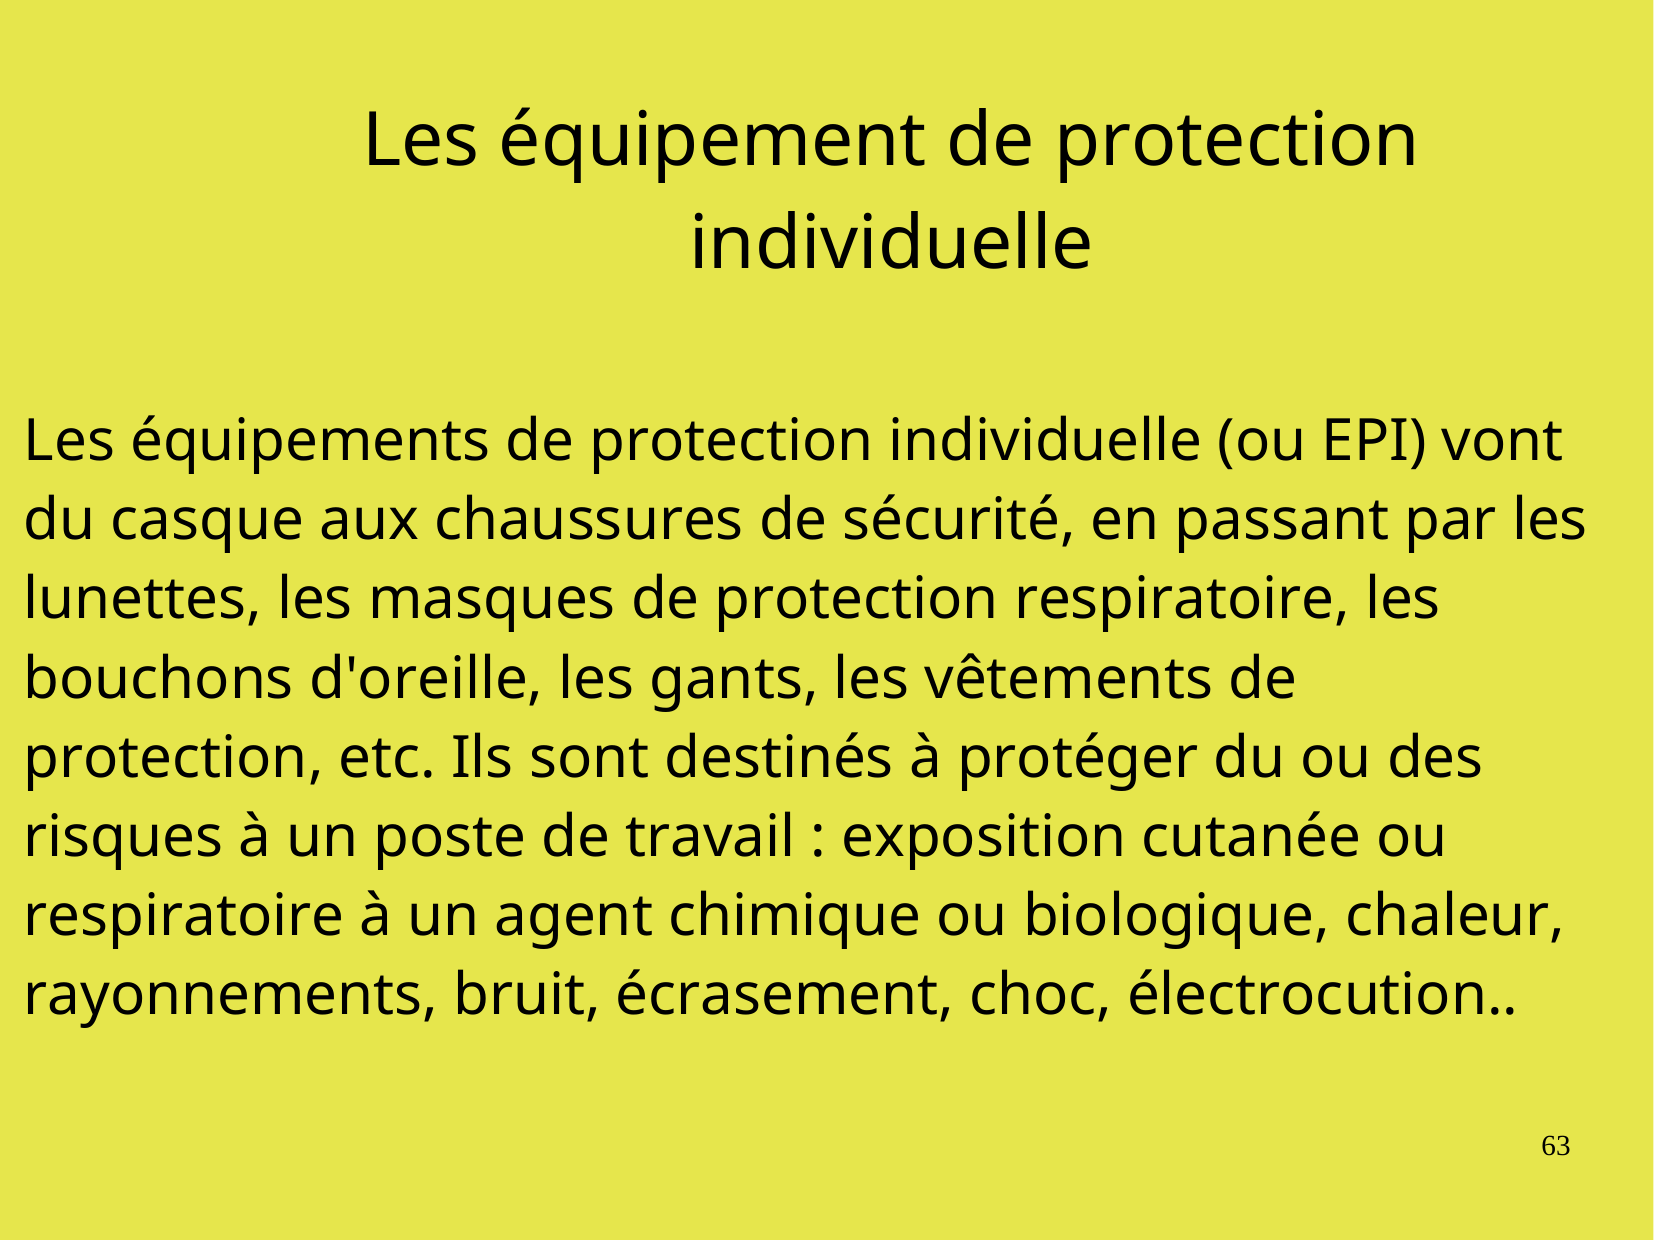

Les équipement de protection individuelle
Les équipements de protection individuelle (ou EPI) vont du casque aux chaussures de sécurité, en passant par les lunettes, les masques de protection respiratoire, les bouchons d'oreille, les gants, les vêtements de protection, etc. Ils sont destinés à protéger du ou des risques à un poste de travail : exposition cutanée ou respiratoire à un agent chimique ou biologique, chaleur, rayonnements, bruit, écrasement, choc, électrocution..
63